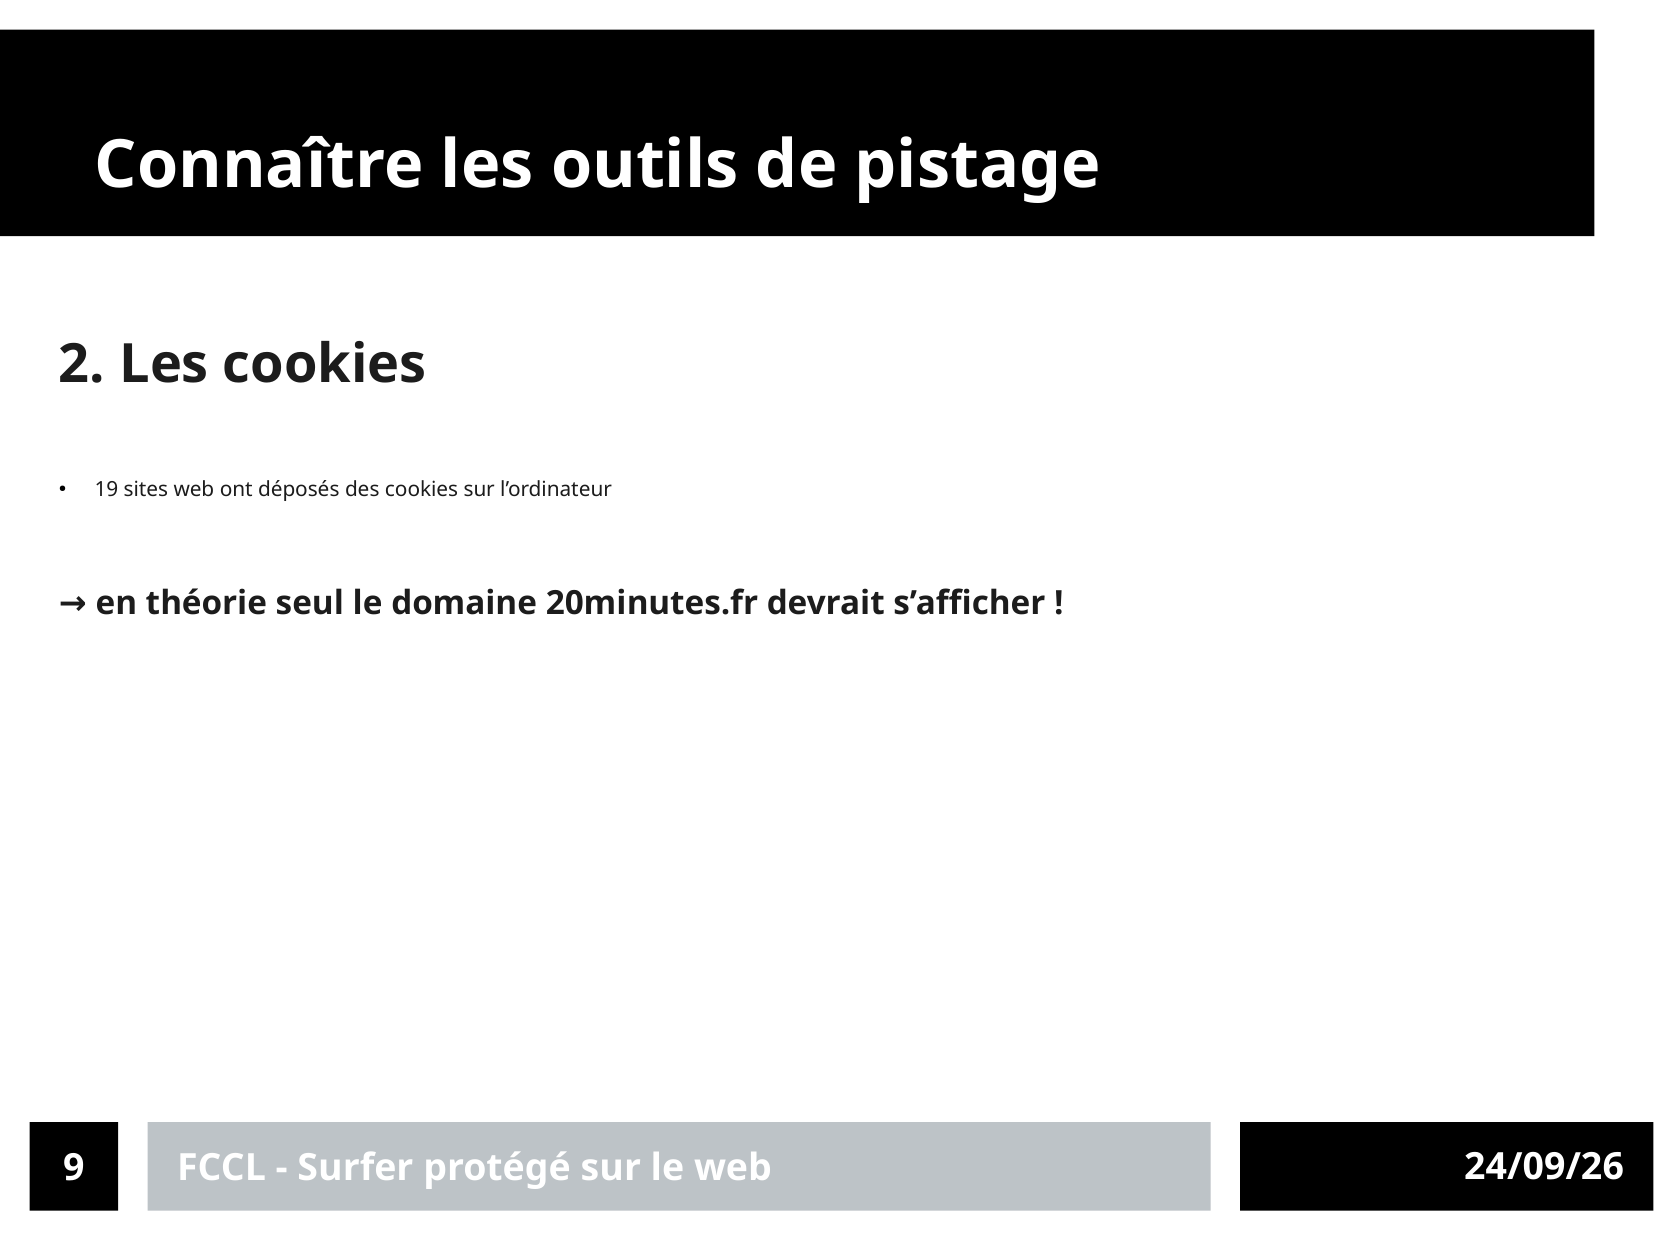

# Connaître les outils de pistage
2. Les cookies
19 sites web ont déposés des cookies sur l’ordinateur
→ en théorie seul le domaine 20minutes.fr devrait s’afficher !
9
FCCL - Surfer protégé sur le web